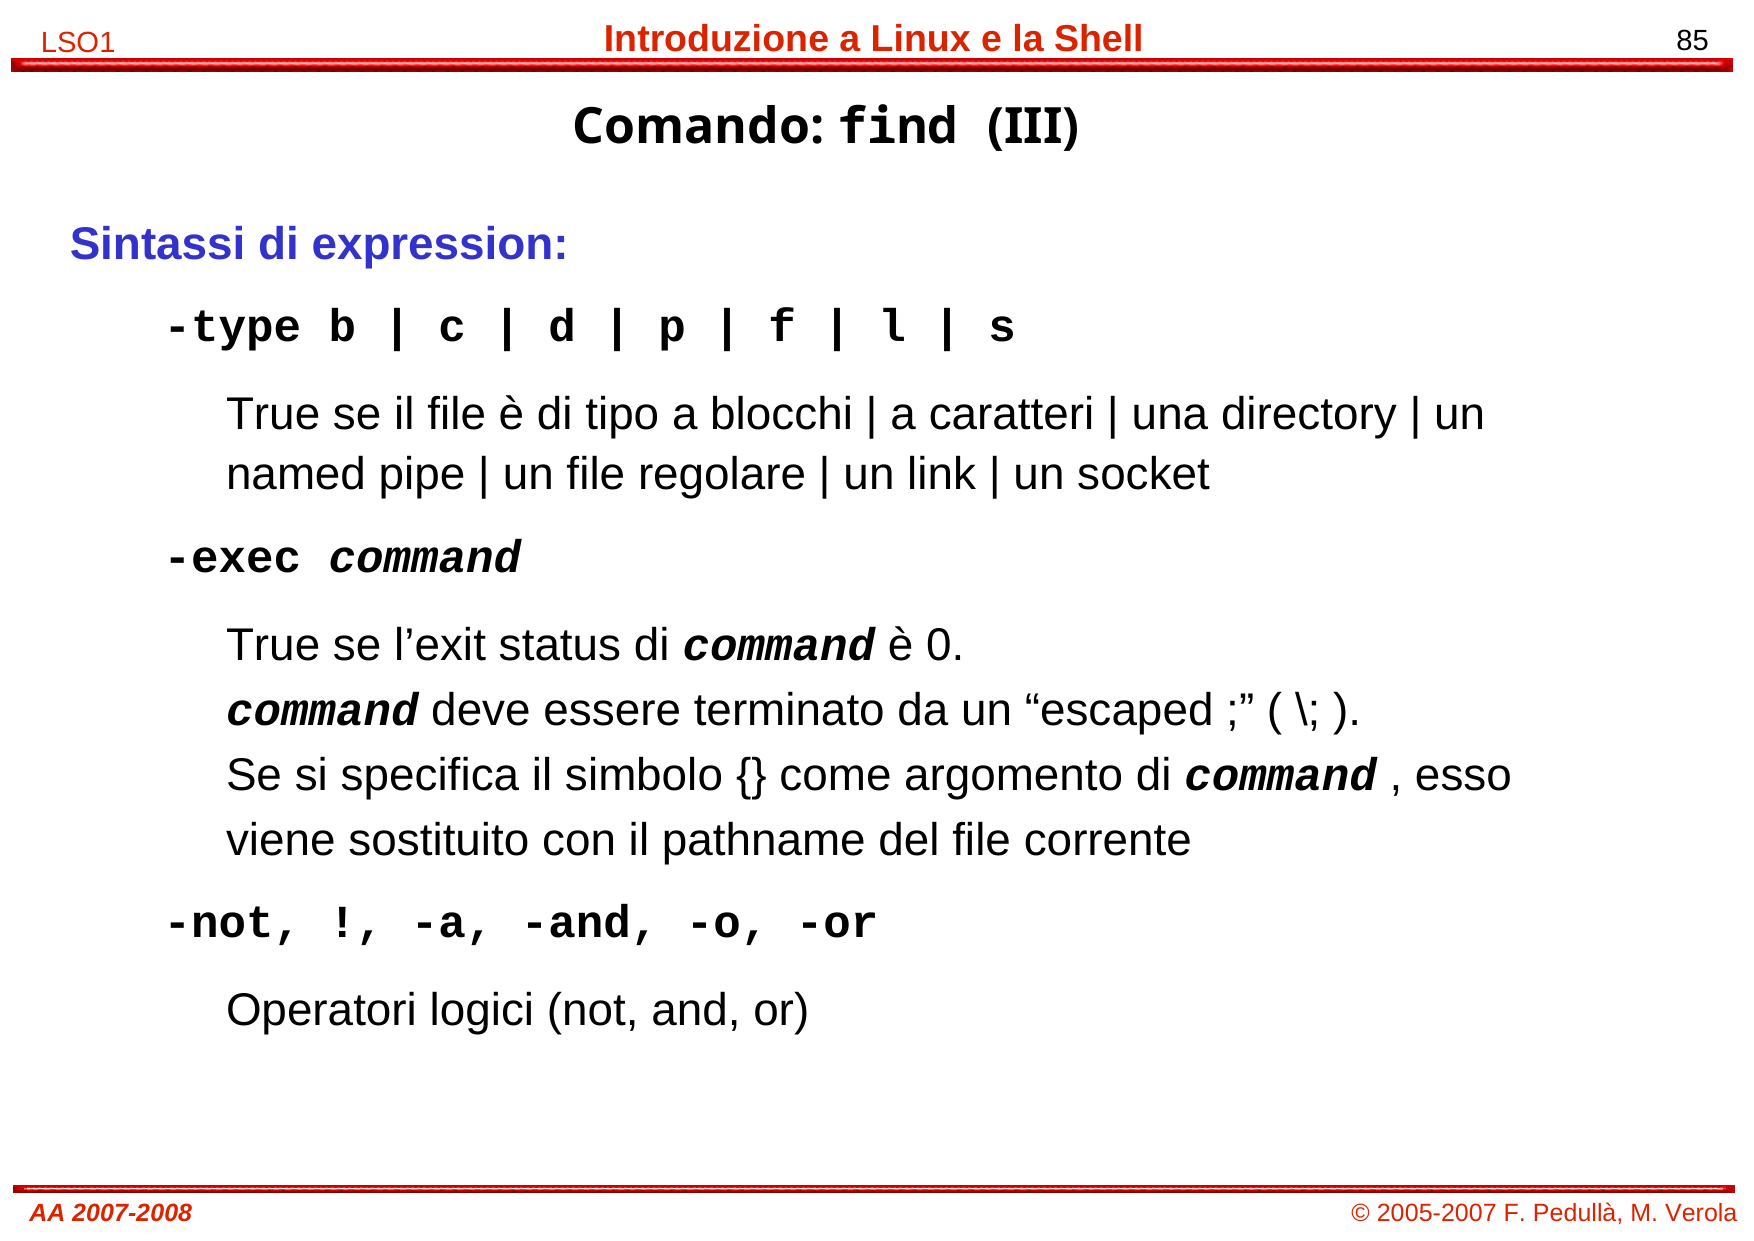

# Comando: find (III)
Sintassi di expression:
-type b | c | d | p | f | l | s
	True se il file è di tipo a blocchi | a caratteri | una directory | un named pipe | un file regolare | un link | un socket
-exec command
	True se l’exit status di command è 0.
command deve essere terminato da un “escaped ;” ( \; ).
Se si specifica il simbolo {} come argomento di command , esso viene sostituito con il pathname del file corrente
-not, !, -a, -and, -o, -or
	Operatori logici (not, and, or)